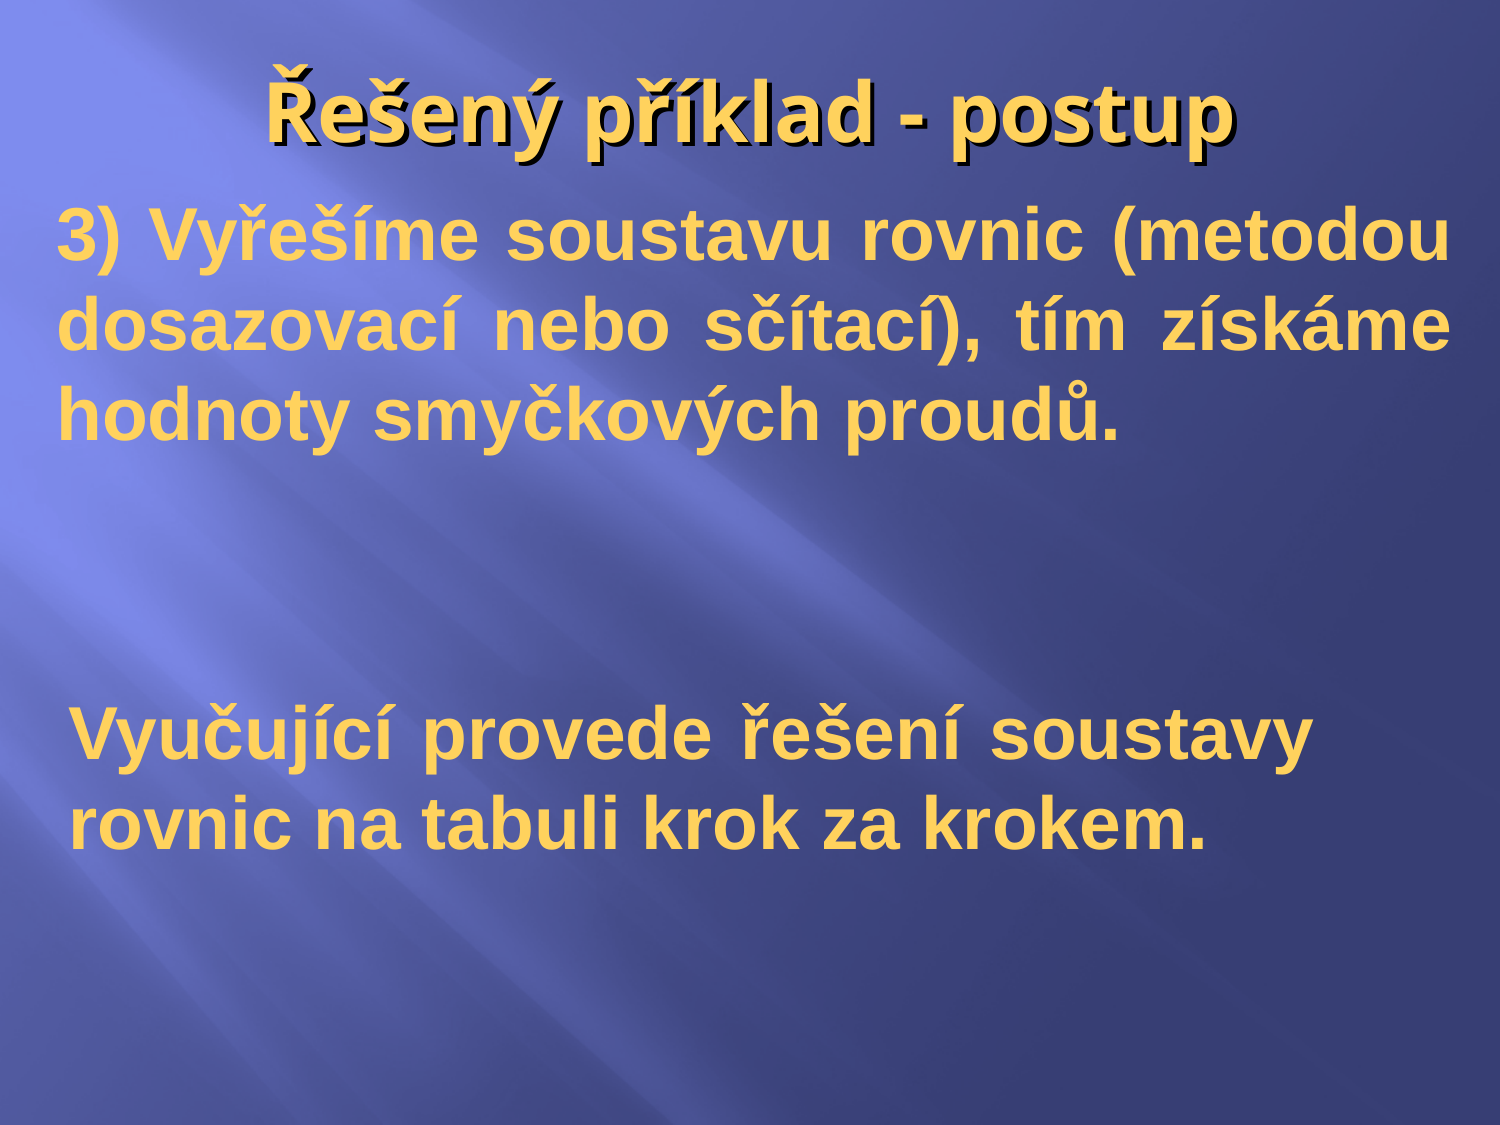

# Řešený příklad - postup
3) Vyřešíme soustavu rovnic (metodou dosazovací nebo sčítací), tím získáme hodnoty smyčkových proudů.
Vyučující provede řešení soustavy rovnic na tabuli krok za krokem.